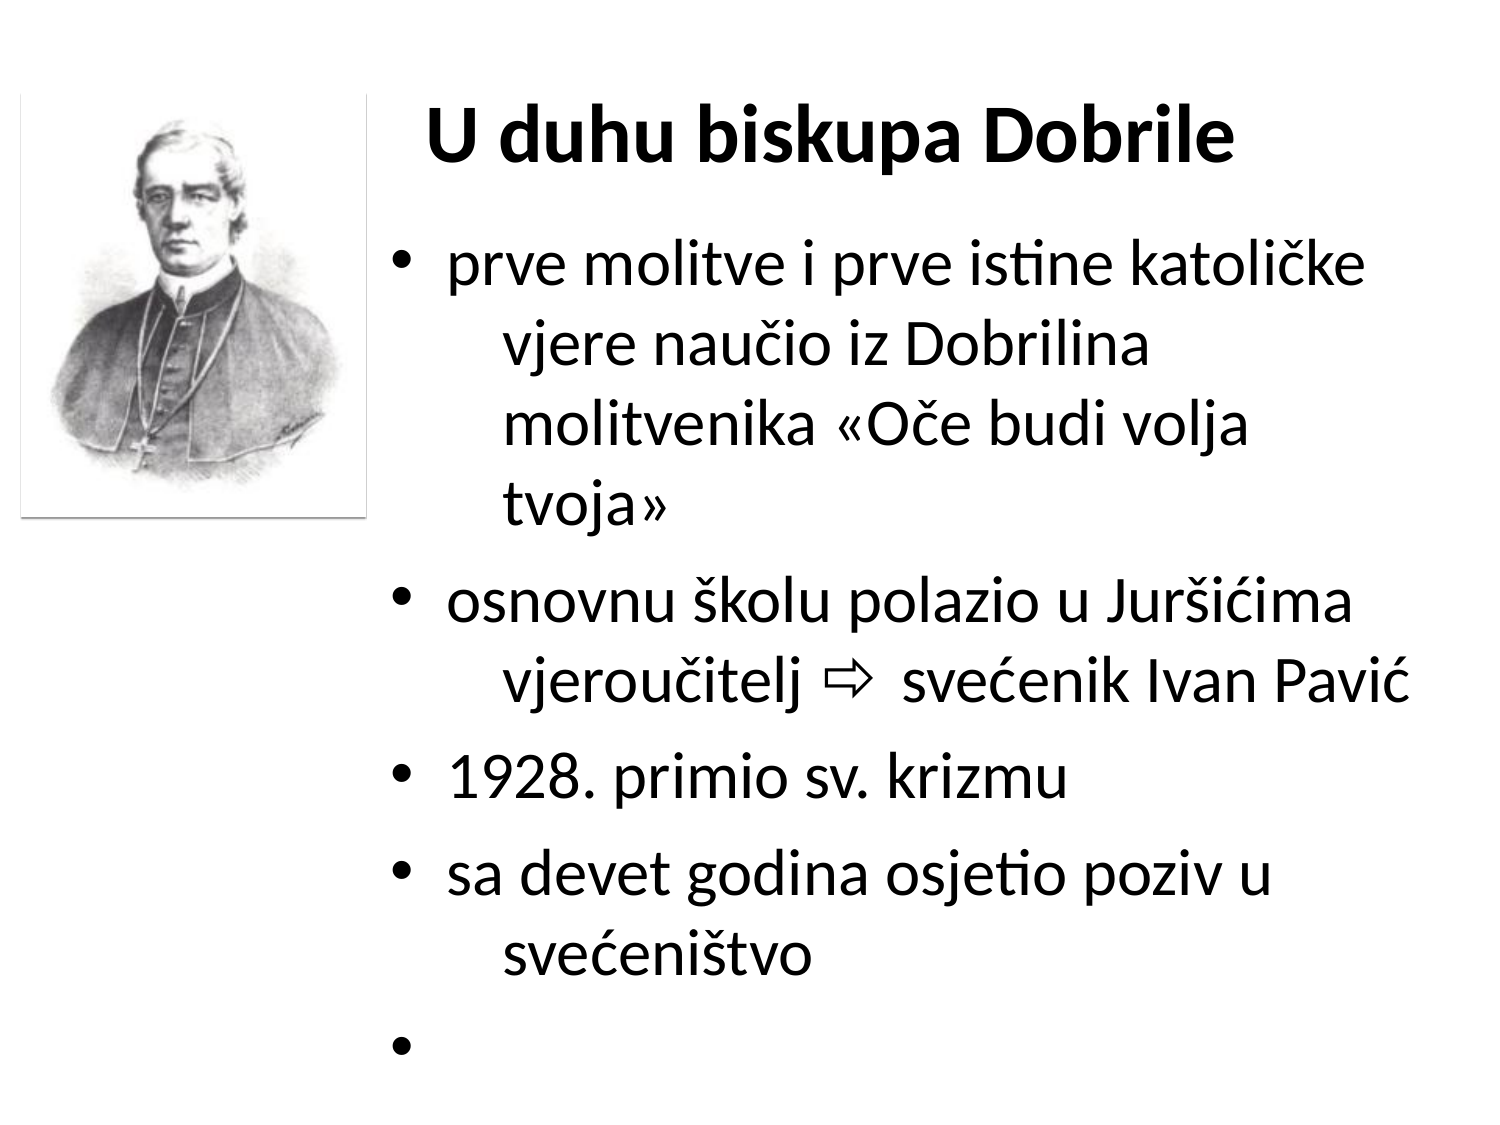

# U duhu biskupa Dobrile
prve molitve i prve istine katoličke vjere naučio iz Dobrilina molitvenika «Oče budi volja tvoja»
osnovnu školu polazio u Juršićima vjeroučitelj  svećenik Ivan Pavić
1928. primio sv. krizmu
sa devet godina osjetio poziv u svećeništvo